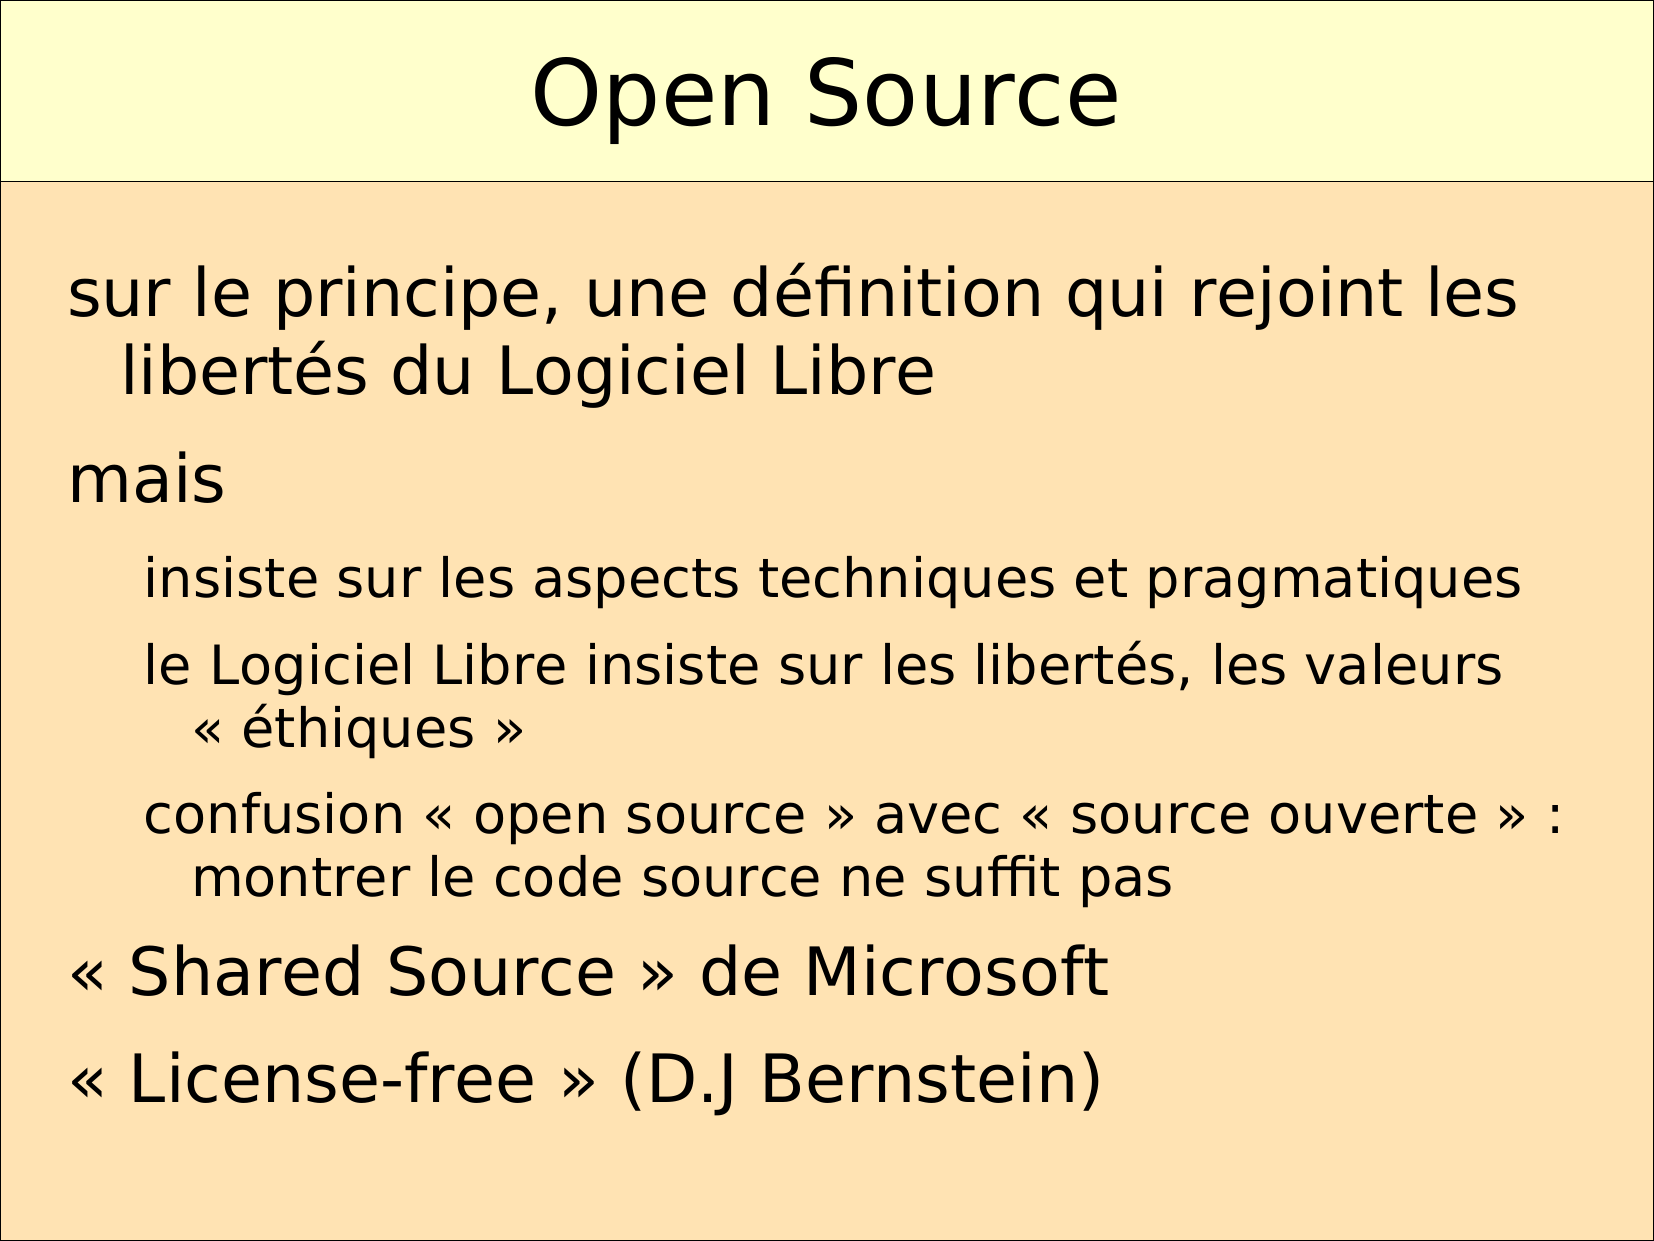

# Open Source
sur le principe, une définition qui rejoint les libertés du Logiciel Libre
mais
insiste sur les aspects techniques et pragmatiques
le Logiciel Libre insiste sur les libertés, les valeurs « éthiques »
confusion « open source » avec « source ouverte » : montrer le code source ne suffit pas
« Shared Source » de Microsoft
« License-free » (D.J Bernstein)